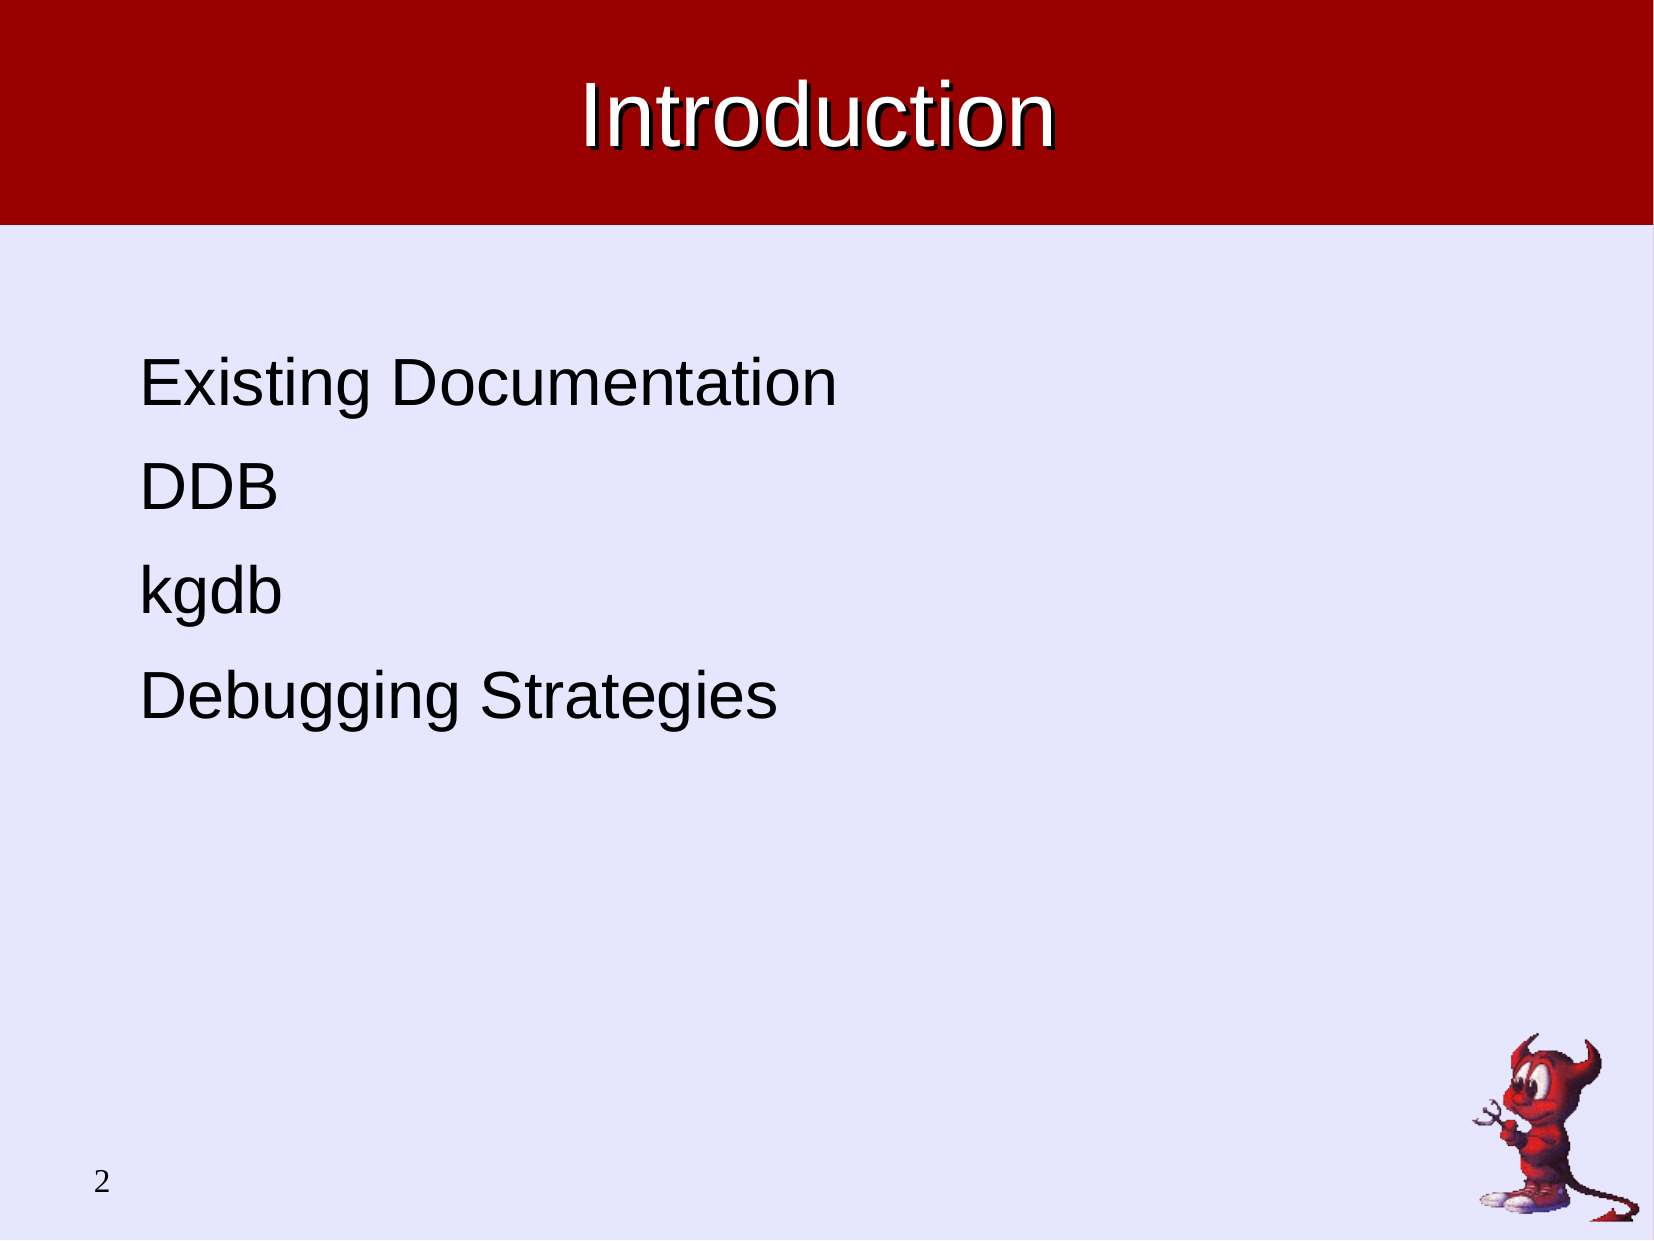

# Introduction
Existing Documentation
DDB
kgdb
Debugging Strategies